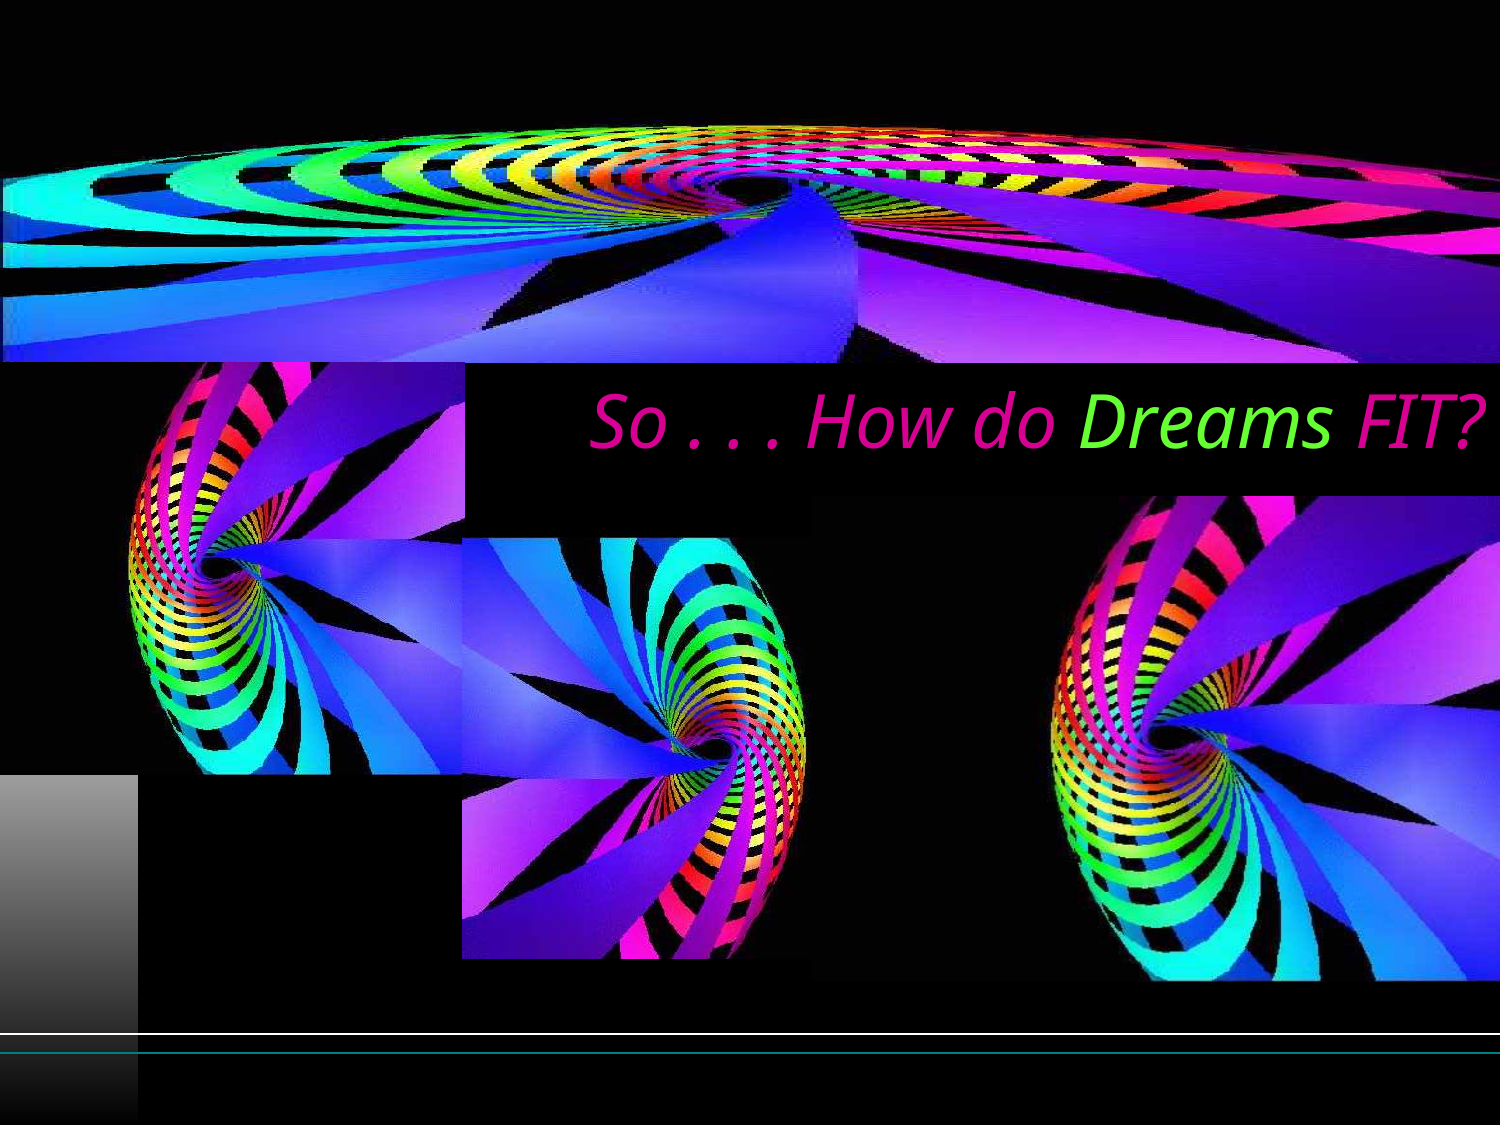

# So . . . How do Dreams FIT?